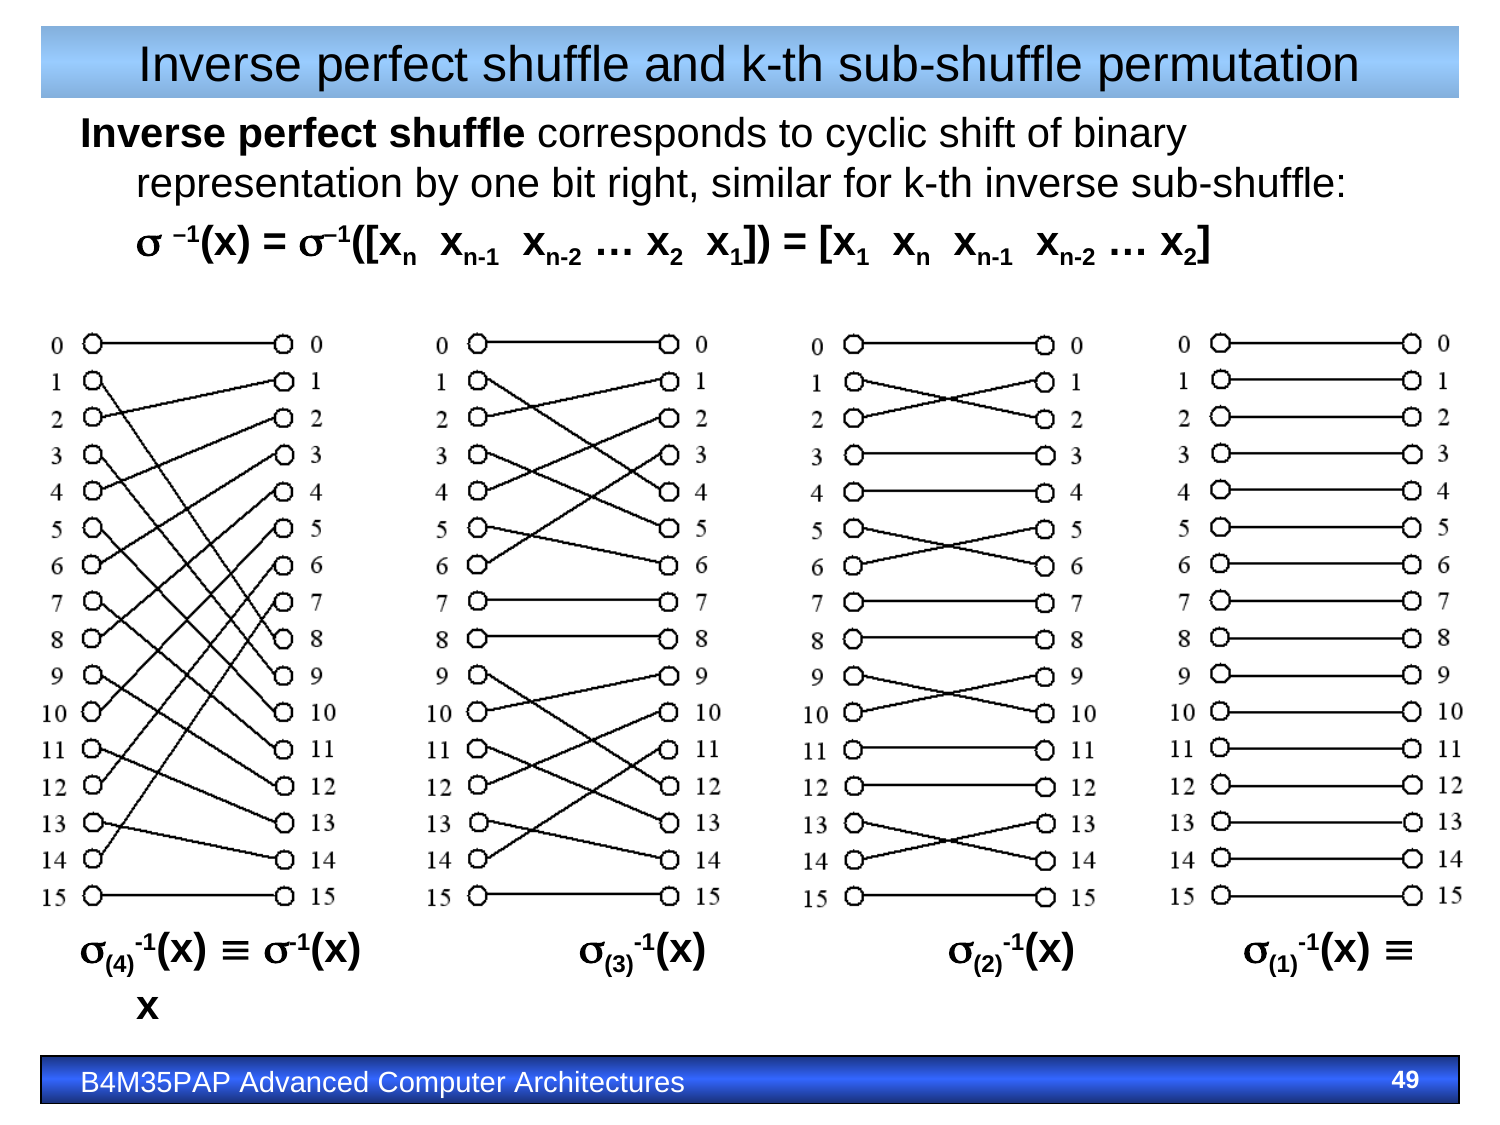

# Inverse perfect shuffle and k-th sub-shuffle permutation
Inverse perfect shuffle corresponds to cyclic shift of binary representation by one bit right, similar for k-th inverse sub-shuffle:
	 –1(x) = –1([xn xn-1 xn-2 … x2 x1]) = [x1 xn xn-1 xn-2 … x2]
(4)-1(x)  -1(x)			(3)-1(x)				(2)-1(x)			(1)-1(x)  x